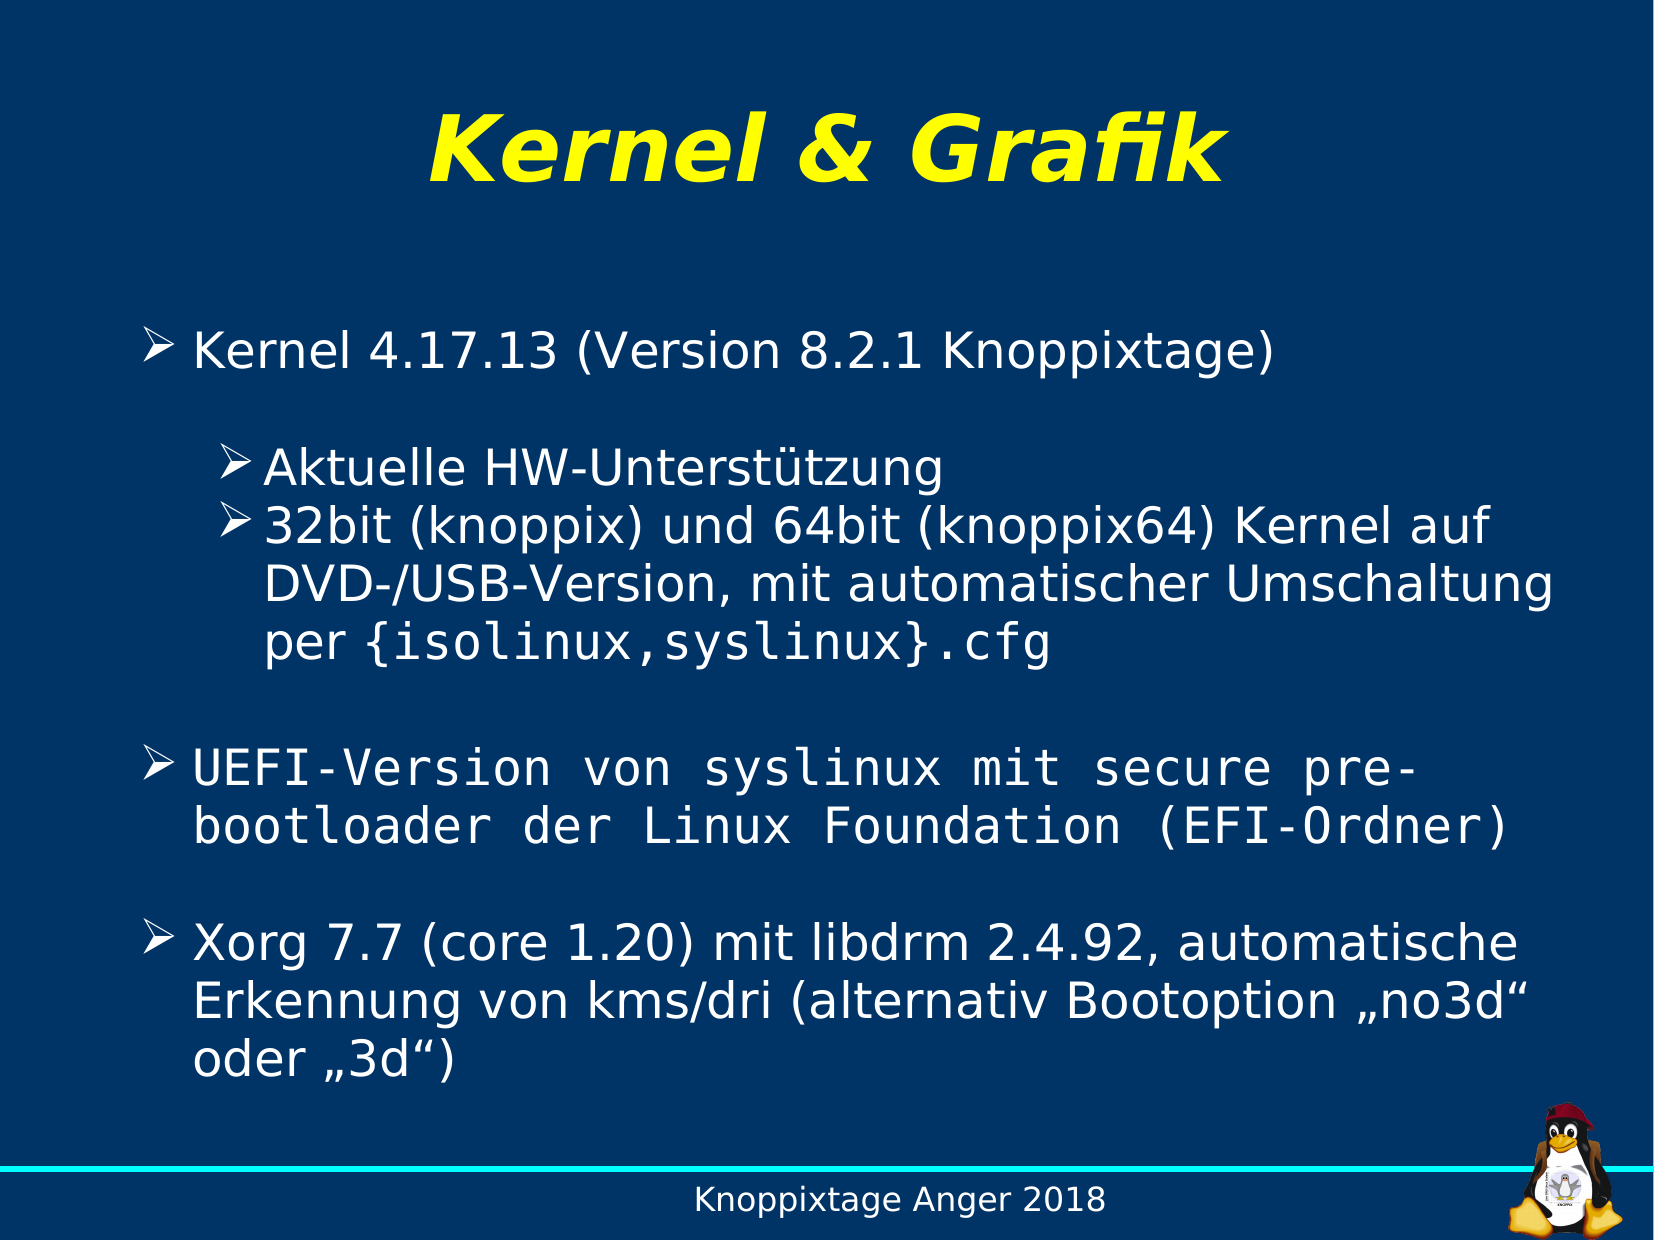

# Kernel & Grafik
Kernel 4.17.13 (Version 8.2.1 Knoppixtage)
Aktuelle HW-Unterstützung
32bit (knoppix) und 64bit (knoppix64) Kernel auf DVD-/USB-Version, mit automatischer Umschaltung per {isolinux,syslinux}.cfg
UEFI-Version von syslinux mit secure pre-bootloader der Linux Foundation (EFI-Ordner)
Xorg 7.7 (core 1.20) mit libdrm 2.4.92, automatische Erkennung von kms/dri (alternativ Bootoption „no3d“ oder „3d“)